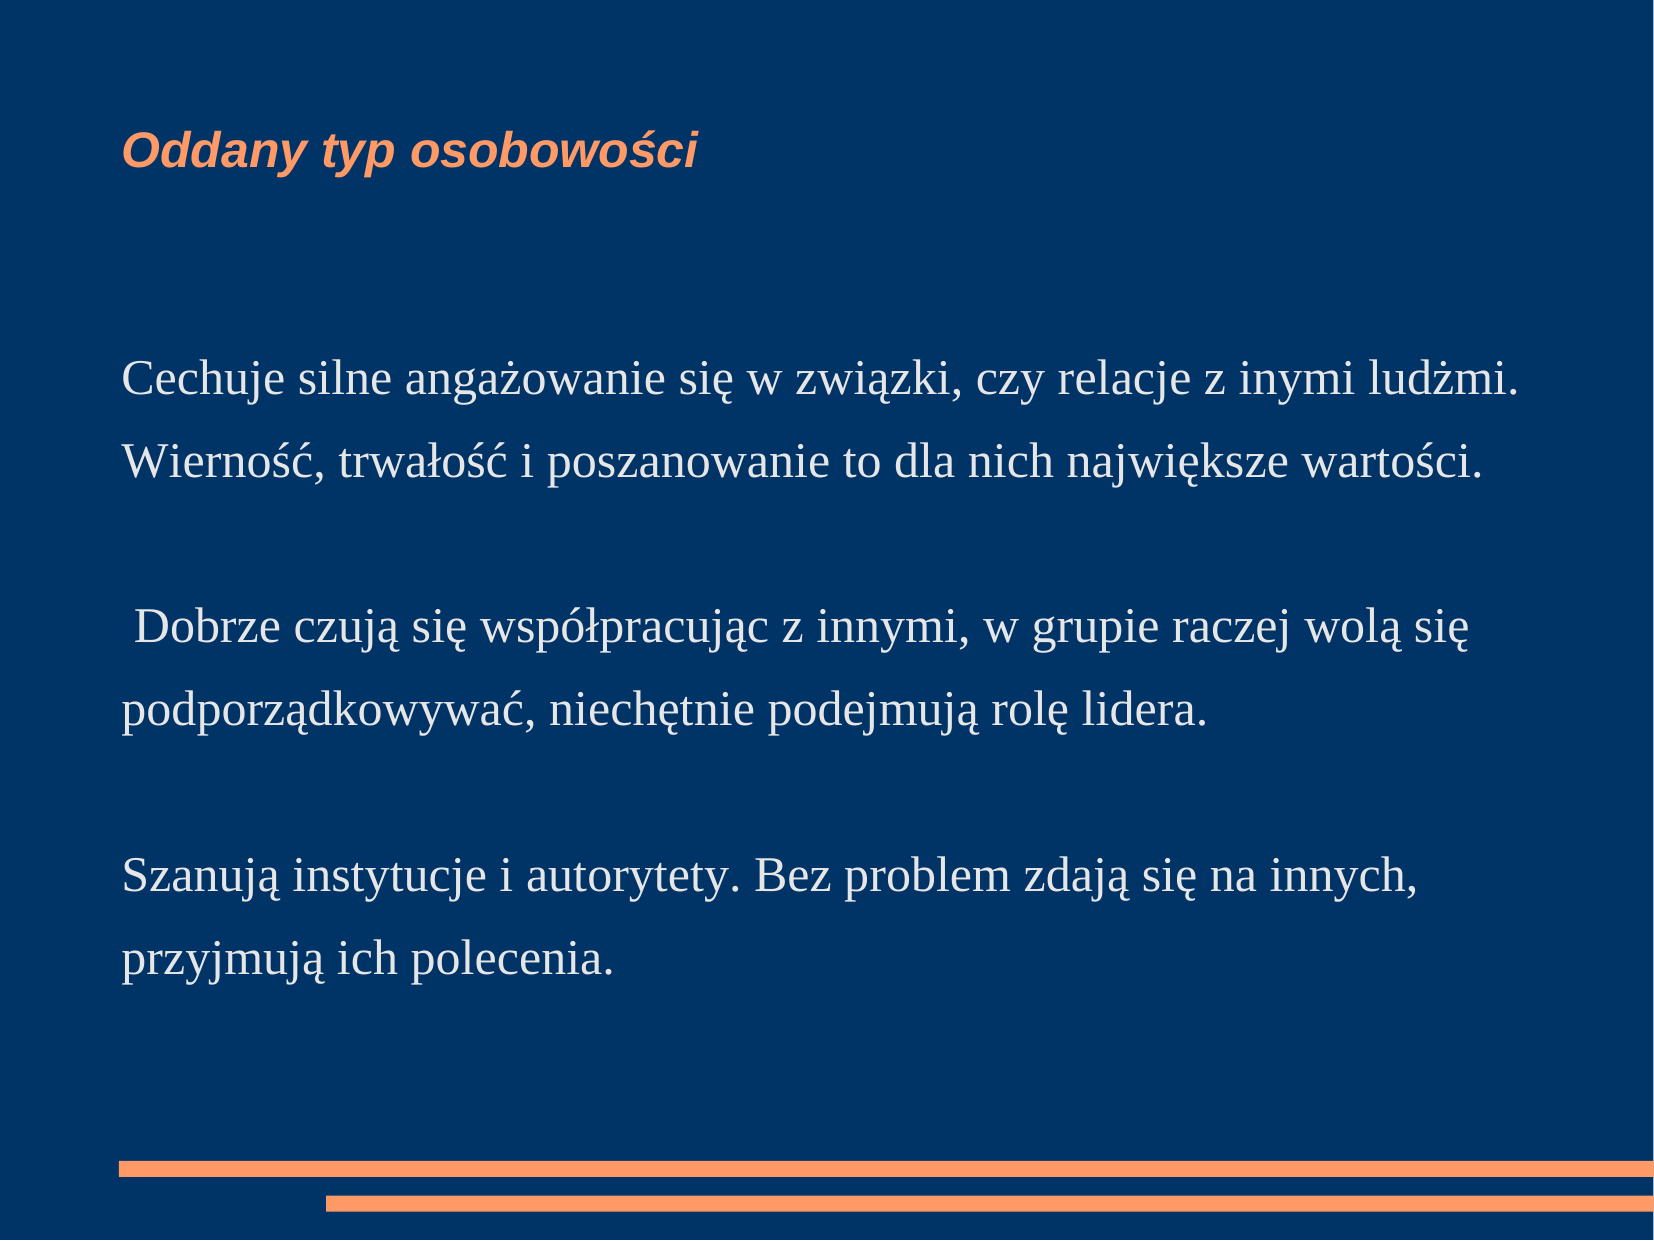

# Oddany typ osobowości
Cechuje silne angażowanie się w związki, czy relacje z inymi ludżmi.
Wierność, trwałość i poszanowanie to dla nich największe wartości.
 Dobrze czują się współpracując z innymi, w grupie raczej wolą się podporządkowywać, niechętnie podejmują rolę lidera.
Szanują instytucje i autorytety. Bez problem zdają się na innych, przyjmują ich polecenia.